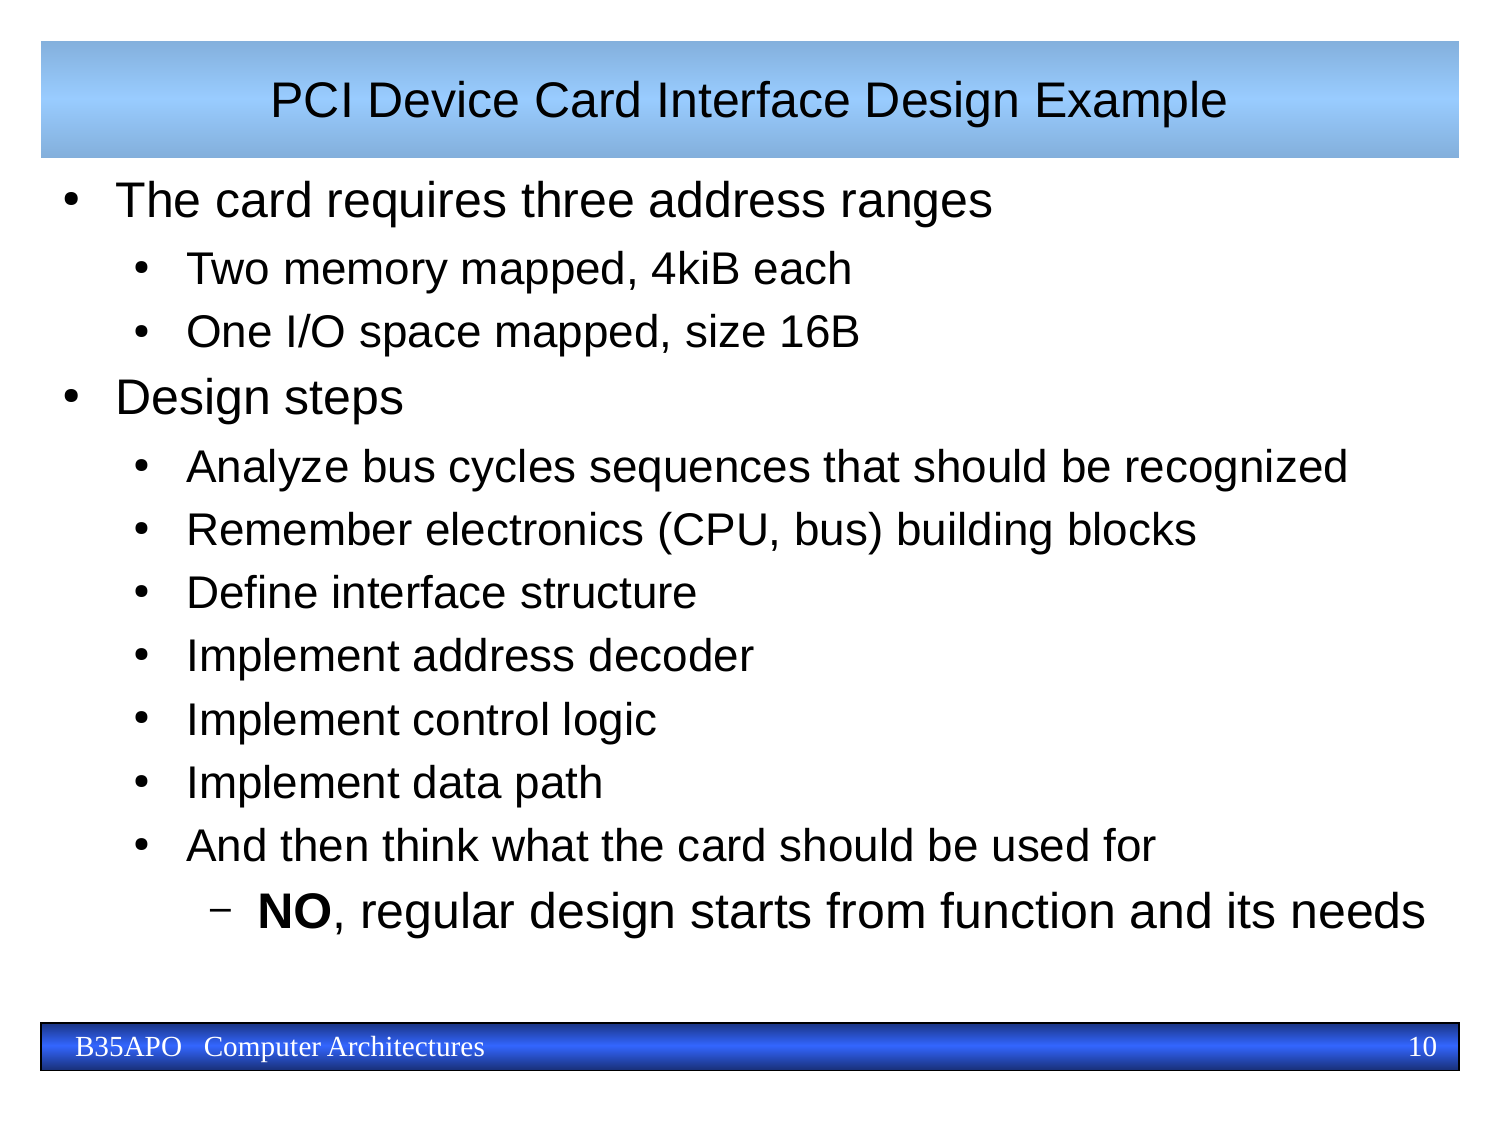

# PCI Device Card Interface Design Example
The card requires three address ranges
Two memory mapped, 4kiB each
One I/O space mapped, size 16B
Design steps
Analyze bus cycles sequences that should be recognized
Remember electronics (CPU, bus) building blocks
Define interface structure
Implement address decoder
Implement control logic
Implement data path
And then think what the card should be used for
NO, regular design starts from function and its needs
B35APO Computer Architectures
10